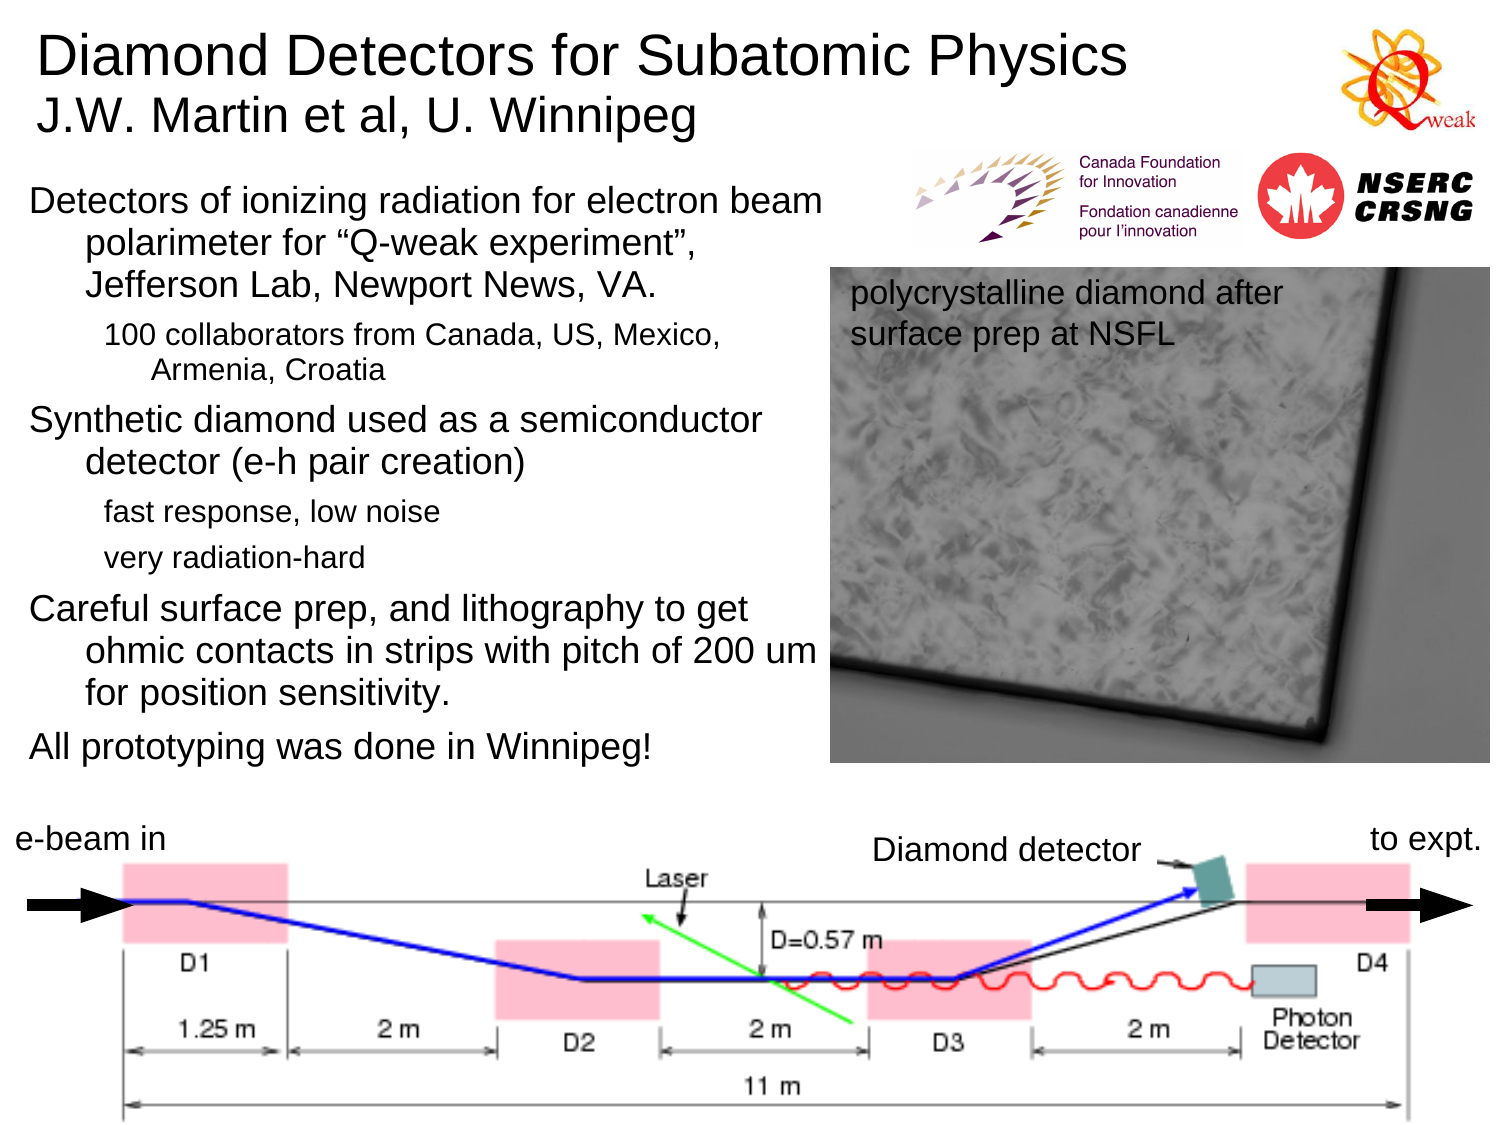

# Diamond Detectors for Subatomic Physics J.W. Martin et al, U. Winnipeg
Detectors of ionizing radiation for electron beam polarimeter for “Q-weak experiment”, Jefferson Lab, Newport News, VA.
100 collaborators from Canada, US, Mexico, Armenia, Croatia
Synthetic diamond used as a semiconductor detector (e-h pair creation)
fast response, low noise
very radiation-hard
Careful surface prep, and lithography to get ohmic contacts in strips with pitch of 200 um for position sensitivity.
All prototyping was done in Winnipeg!
polycrystalline diamond after
surface prep at NSFL
e-beam in
to expt.
Diamond detector